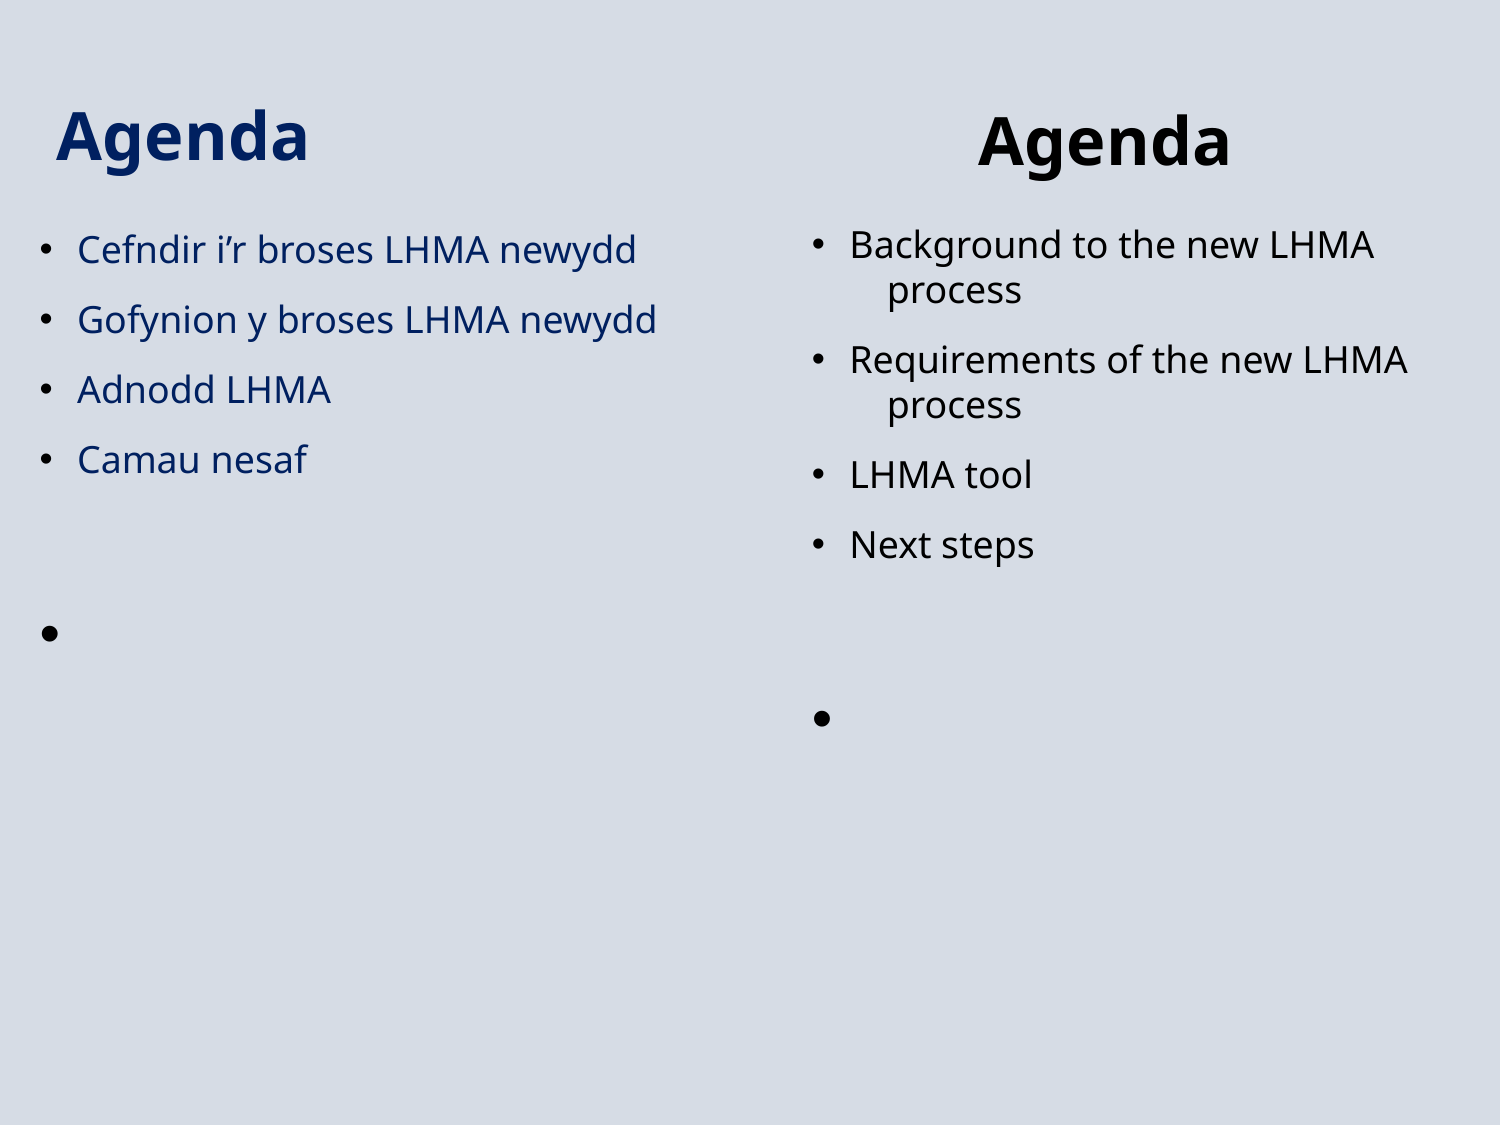

Agenda
# Agenda
Background to the new LHMA process
Requirements of the new LHMA process
LHMA tool
Next steps
Cefndir i’r broses LHMA newydd
Gofynion y broses LHMA newydd
Adnodd LHMA
Camau nesaf